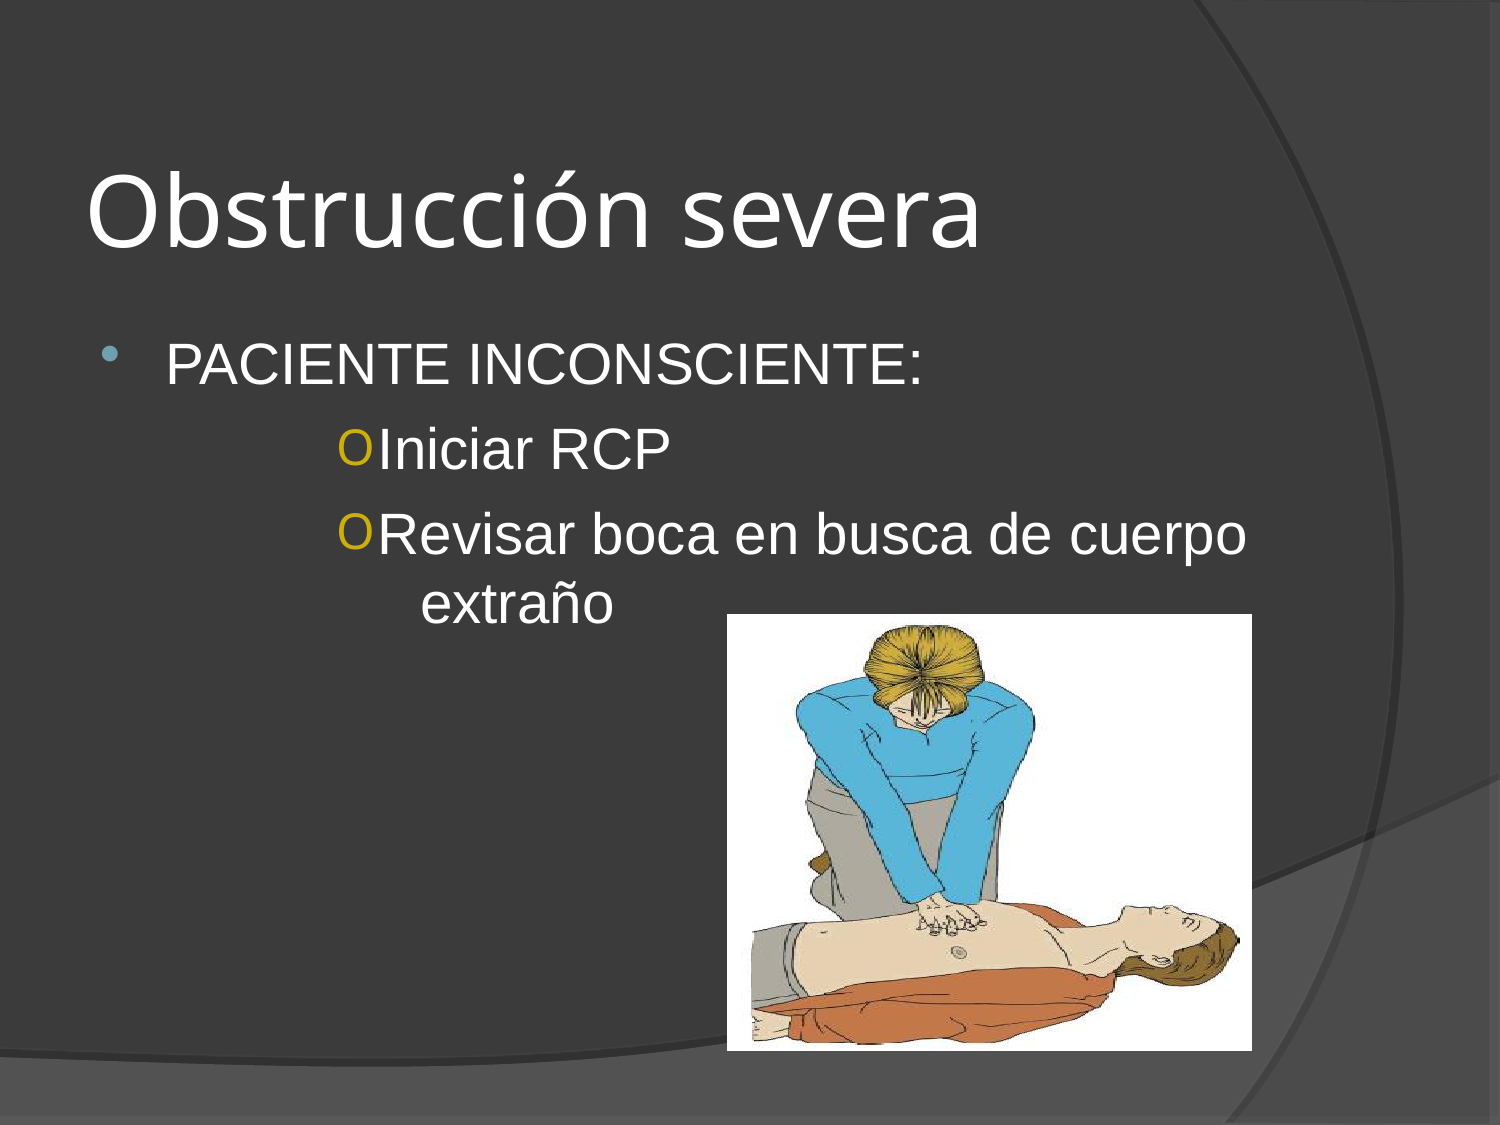

# Obstrucción severa
PACIENTE INCONSCIENTE:
Iniciar RCP
Revisar boca en busca de cuerpo extraño